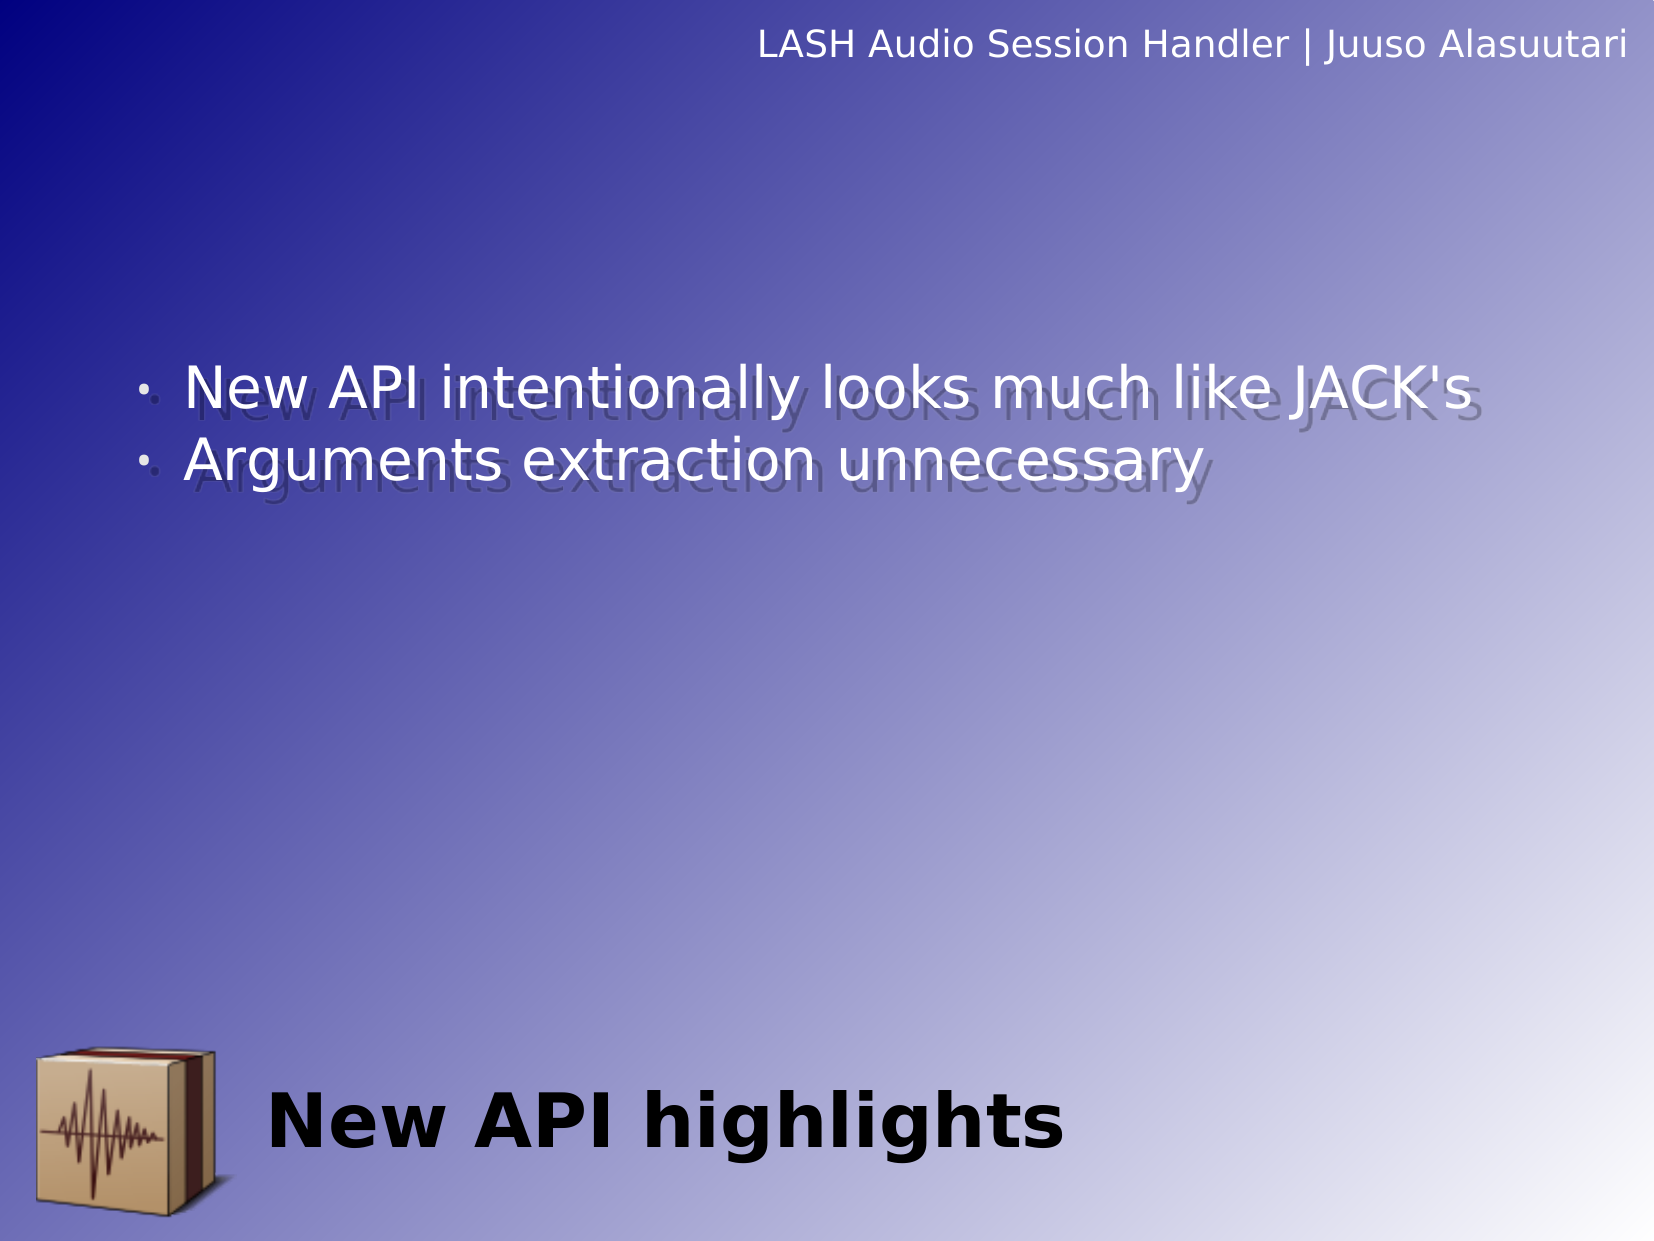

New API intentionally looks much like JACK's
Arguments extraction unnecessary
# New API highlights